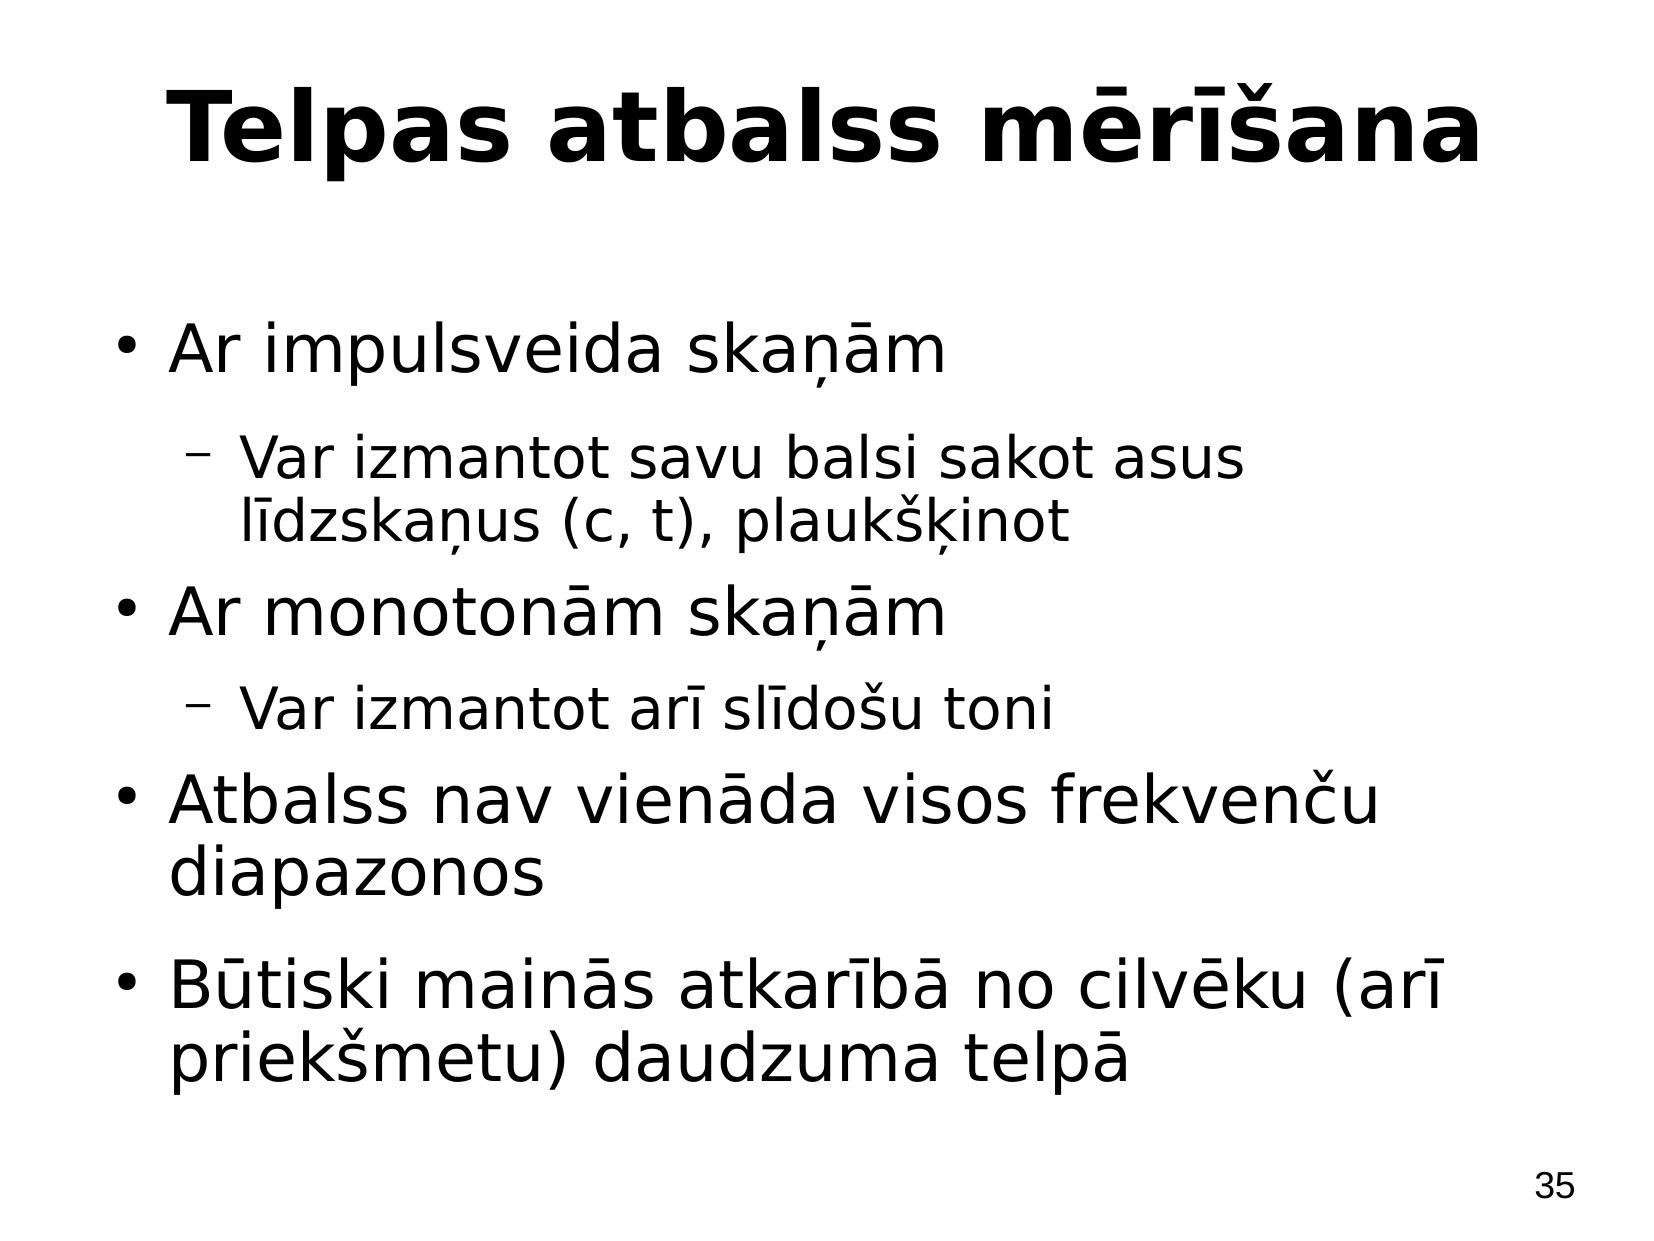

# Telpas atbalss mērīšana
Ar impulsveida skaņām
Var izmantot savu balsi sakot asus līdzskaņus (c, t), plaukšķinot
Ar monotonām skaņām
Var izmantot arī slīdošu toni
Atbalss nav vienāda visos frekvenču diapazonos
Būtiski mainās atkarībā no cilvēku (arī priekšmetu) daudzuma telpā